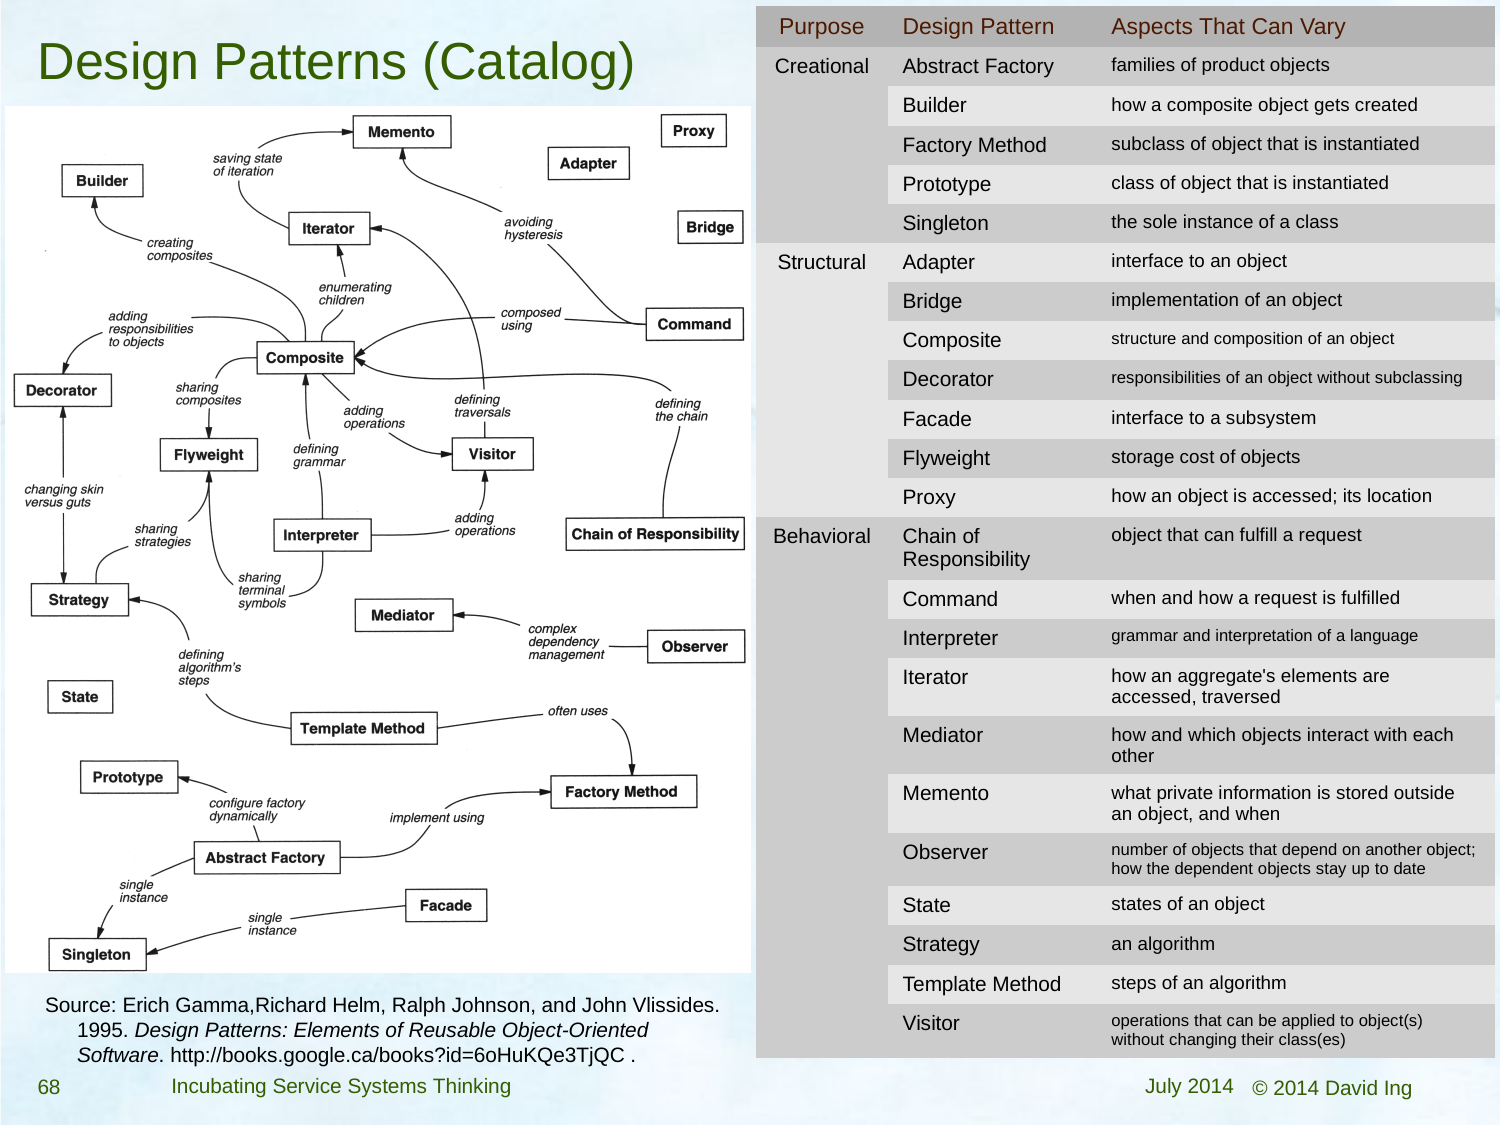

| Purpose | Design Pattern | Aspects That Can Vary |
| --- | --- | --- |
| Creational | Abstract Factory | families of product objects |
| | Builder | how a composite object gets created |
| | Factory Method | subclass of object that is instantiated |
| | Prototype | class of object that is instantiated |
| | Singleton | the sole instance of a class |
| Structural | Adapter | interface to an object |
| | Bridge | implementation of an object |
| | Composite | structure and composition of an object |
| | Decorator | responsibilities of an object without subclassing |
| | Facade | interface to a subsystem |
| | Flyweight | storage cost of objects |
| | Proxy | how an object is accessed; its location |
| Behavioral | Chain of Responsibility | object that can fulfill a request |
| | Command | when and how a request is fulfilled |
| | Interpreter | grammar and interpretation of a language |
| | Iterator | how an aggregate's elements are accessed, traversed |
| | Mediator | how and which objects interact with each other |
| | Memento | what private information is stored outside an object, and when |
| | Observer | number of objects that depend on another object; how the dependent objects stay up to date |
| | State | states of an object |
| | Strategy | an algorithm |
| | Template Method | steps of an algorithm |
| | Visitor | operations that can be applied to object(s) without changing their class(es) |
# Design Patterns (Catalog)
Source: Erich Gamma,Richard Helm, Ralph Johnson, and John Vlissides. 1995. Design Patterns: Elements of Reusable Object-Oriented Software. http://books.google.ca/books?id=6oHuKQe3TjQC .
Incubating Service Systems Thinking
July 2014
68